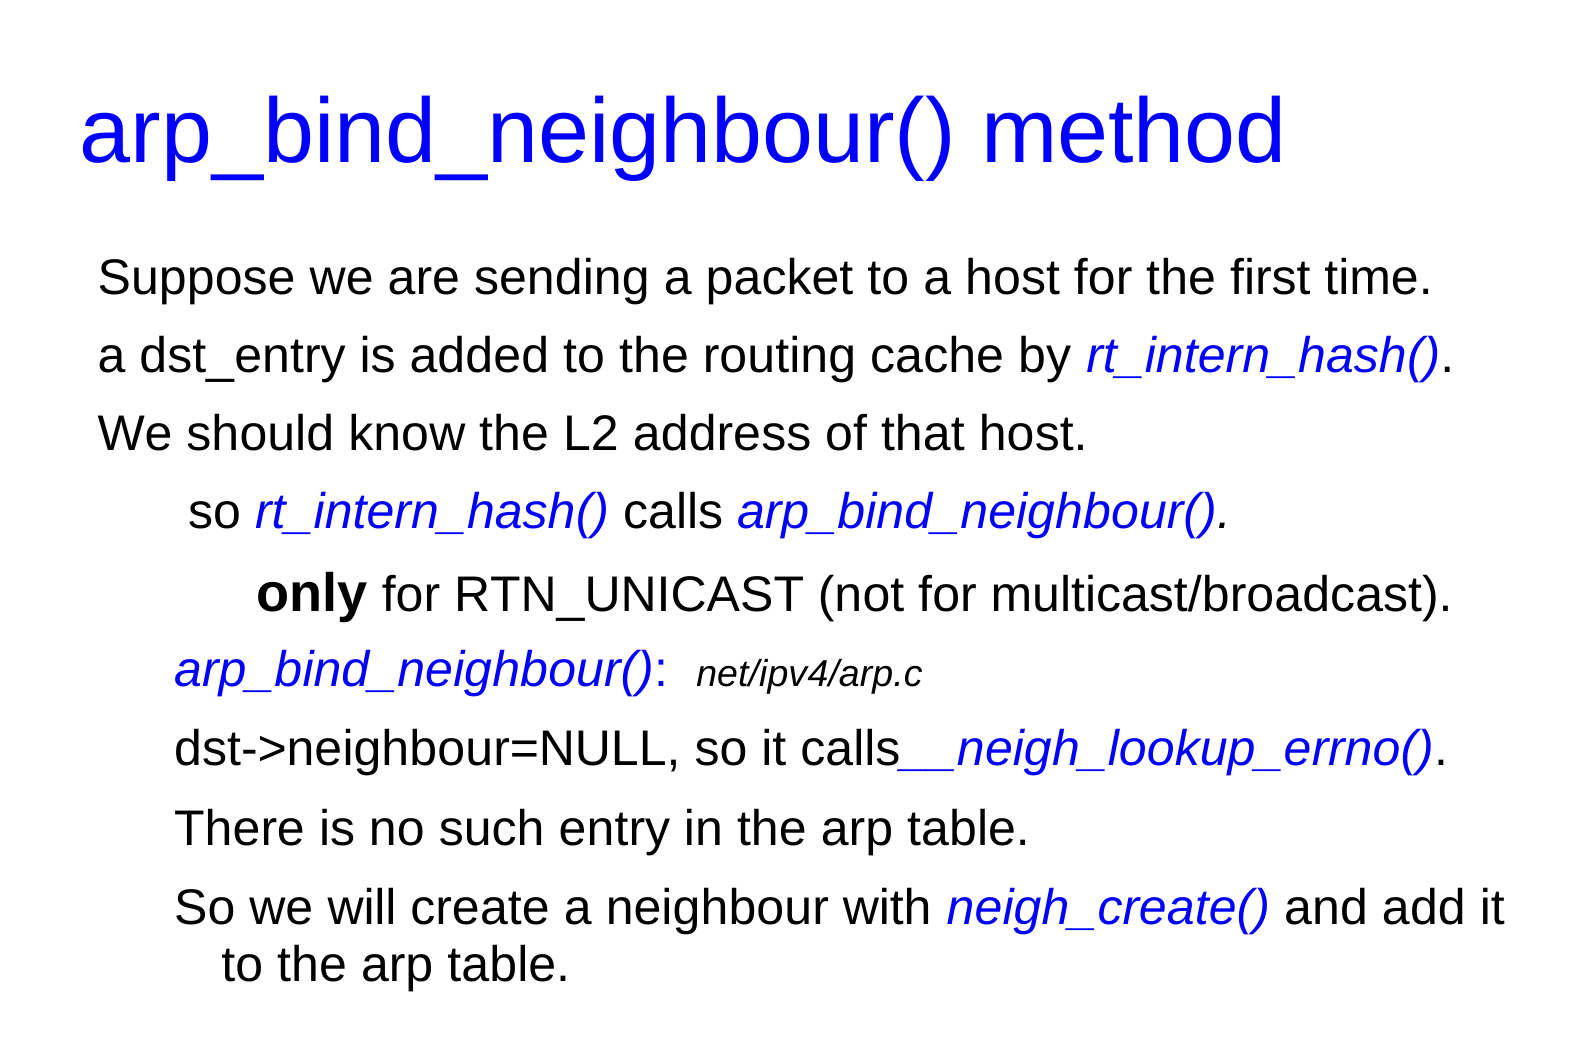

# arp_bind_neighbour() method
Suppose we are sending a packet to a host for the first time.
a dst_entry is added to the routing cache by rt_intern_hash().
We should know the L2 address of that host.
 so rt_intern_hash() calls arp_bind_neighbour().
only for RTN_UNICAST (not for multicast/broadcast).
arp_bind_neighbour(): net/ipv4/arp.c
dst->neighbour=NULL, so it calls__neigh_lookup_errno().
There is no such entry in the arp table.
So we will create a neighbour with neigh_create() and add it to the arp table.